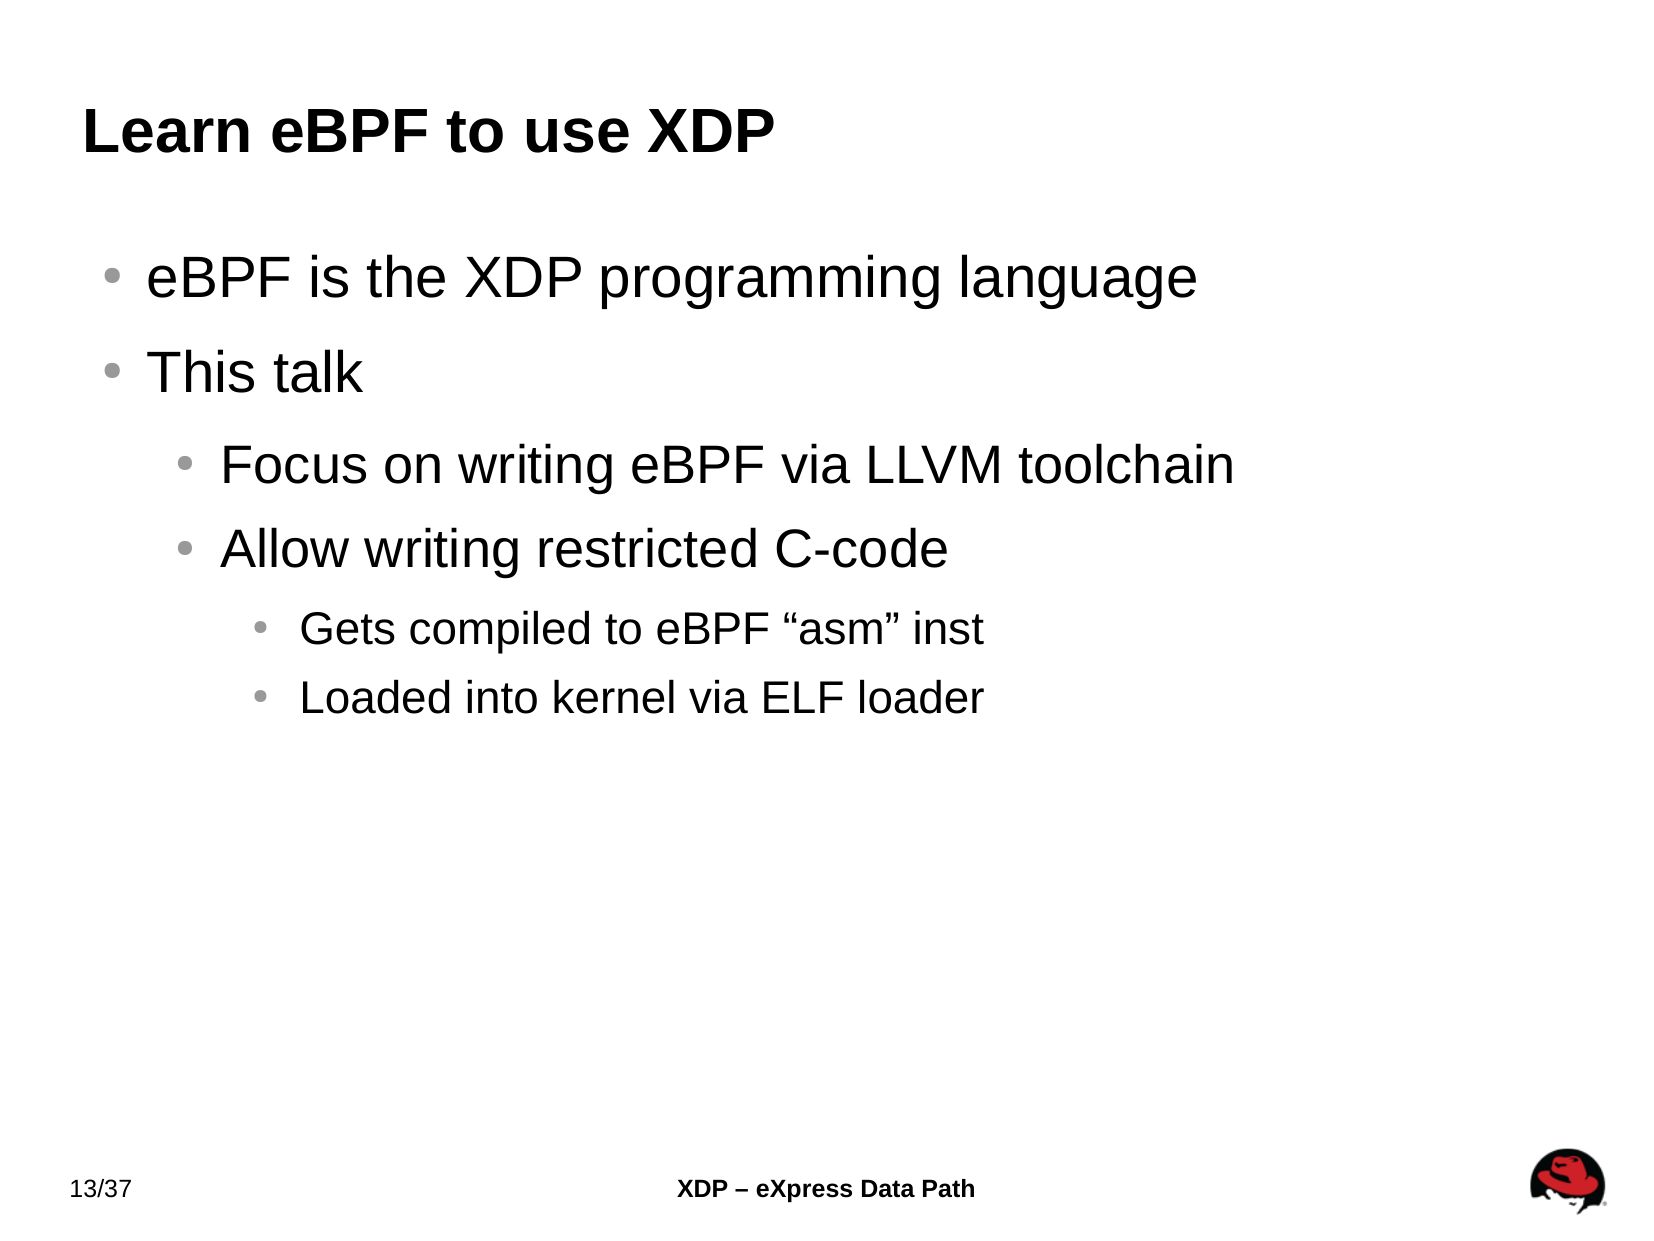

# Learn eBPF to use XDP
eBPF is the XDP programming language
This talk
Focus on writing eBPF via LLVM toolchain
Allow writing restricted C-code
Gets compiled to eBPF “asm” inst
Loaded into kernel via ELF loader